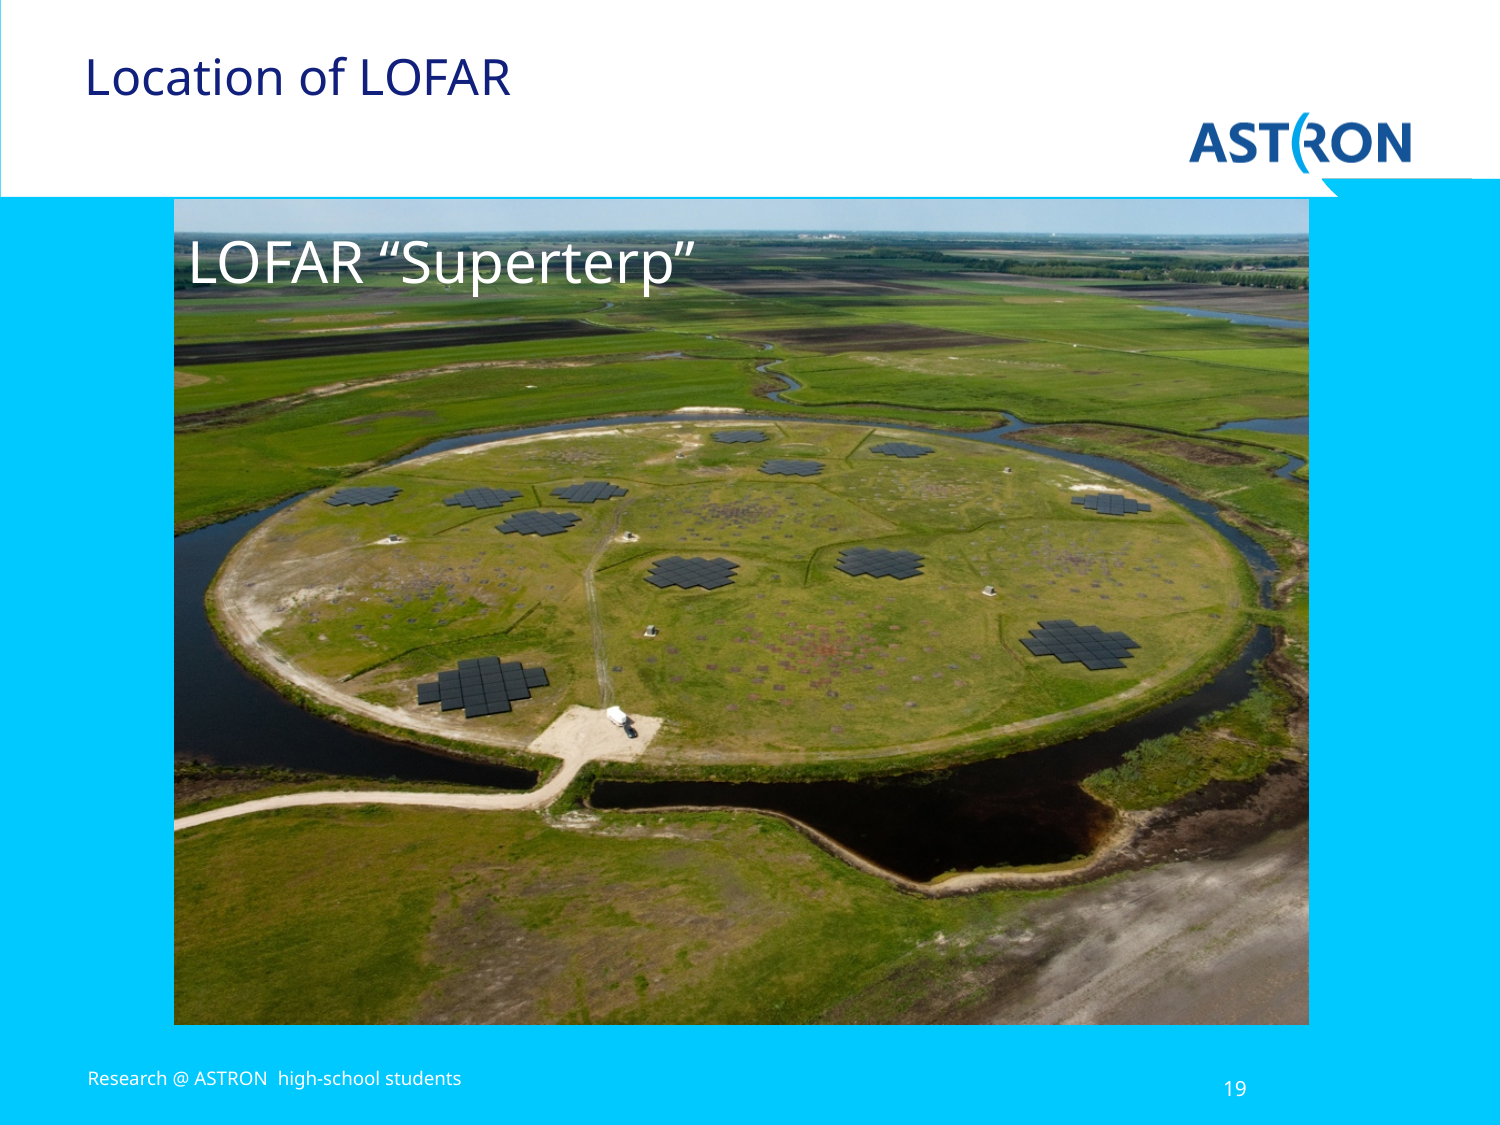

Location of LOFAR
LOFAR “Superterp”
Research @ ASTRON high-school students